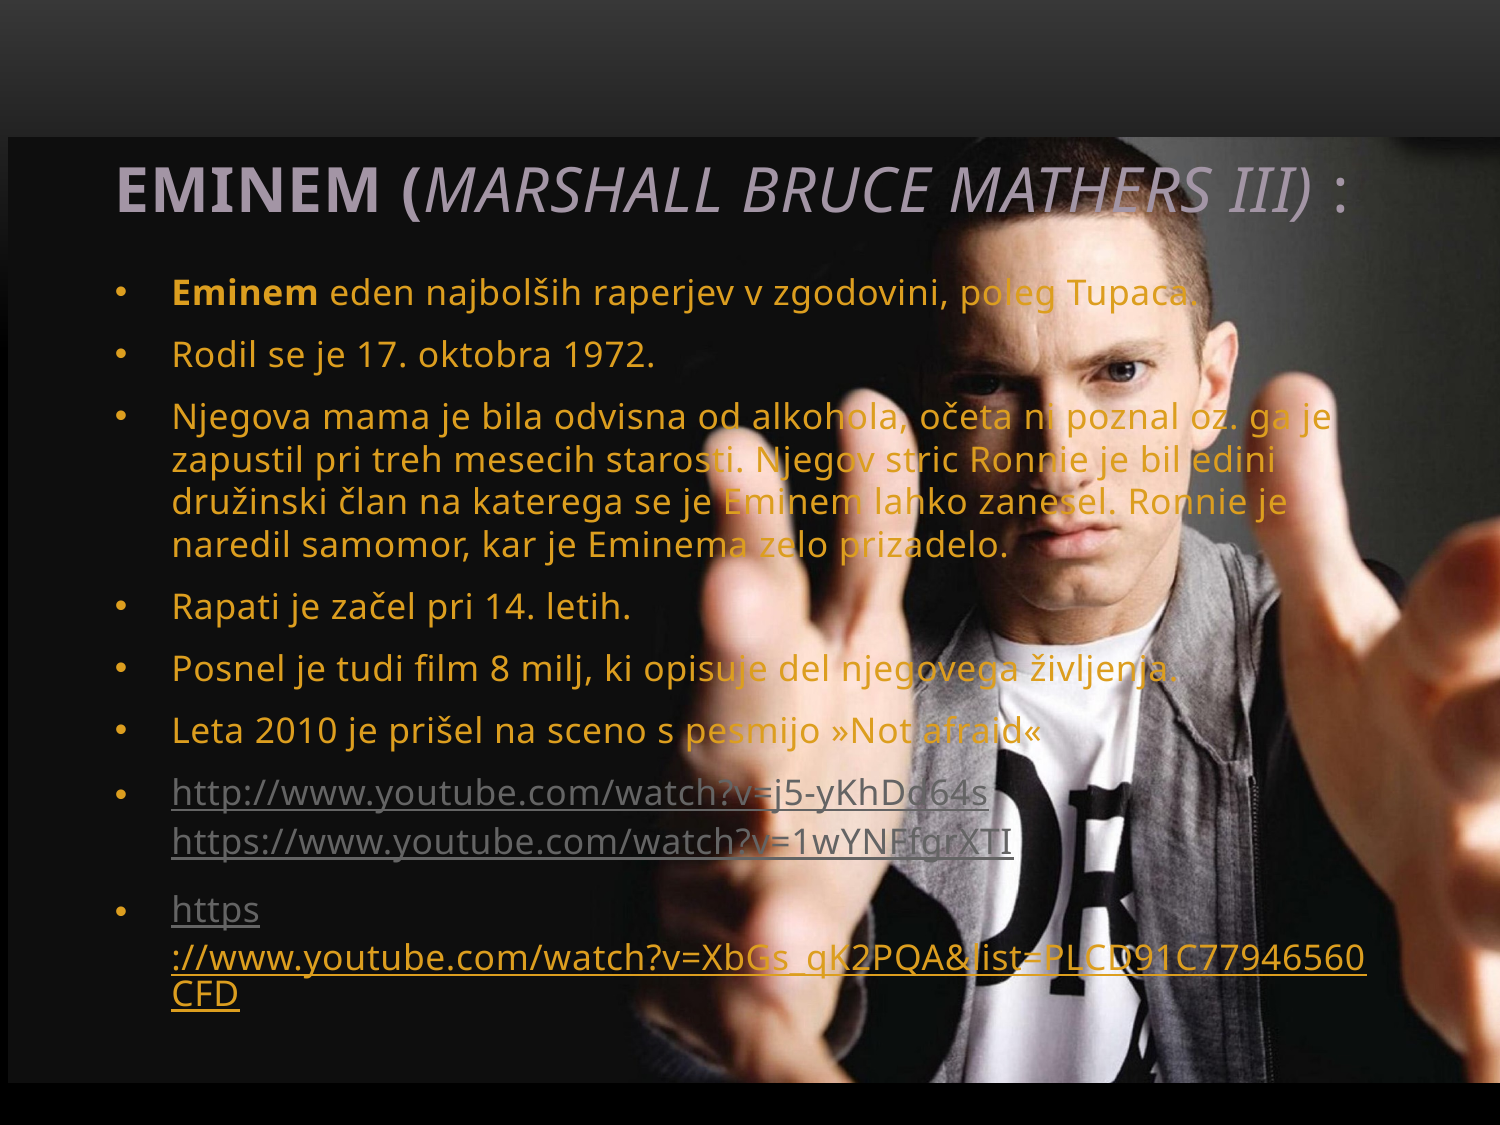

# EMINEM (Marshall Bruce Mathers III) :
Eminem eden najbolših raperjev v zgodovini, poleg Tupaca.
Rodil se je 17. oktobra 1972.
Njegova mama je bila odvisna od alkohola, očeta ni poznal oz. ga je zapustil pri treh mesecih starosti. Njegov stric Ronnie je bil edini družinski član na katerega se je Eminem lahko zanesel. Ronnie je naredil samomor, kar je Eminema zelo prizadelo.
Rapati je začel pri 14. letih.
Posnel je tudi film 8 milj, ki opisuje del njegovega življenja.
Leta 2010 je prišel na sceno s pesmijo »Not afraid«
http://www.youtube.com/watch?v=j5-yKhDd64s https://www.youtube.com/watch?v=1wYNFfgrXTI
https://www.youtube.com/watch?v=XbGs_qK2PQA&list=PLCD91C77946560CFD